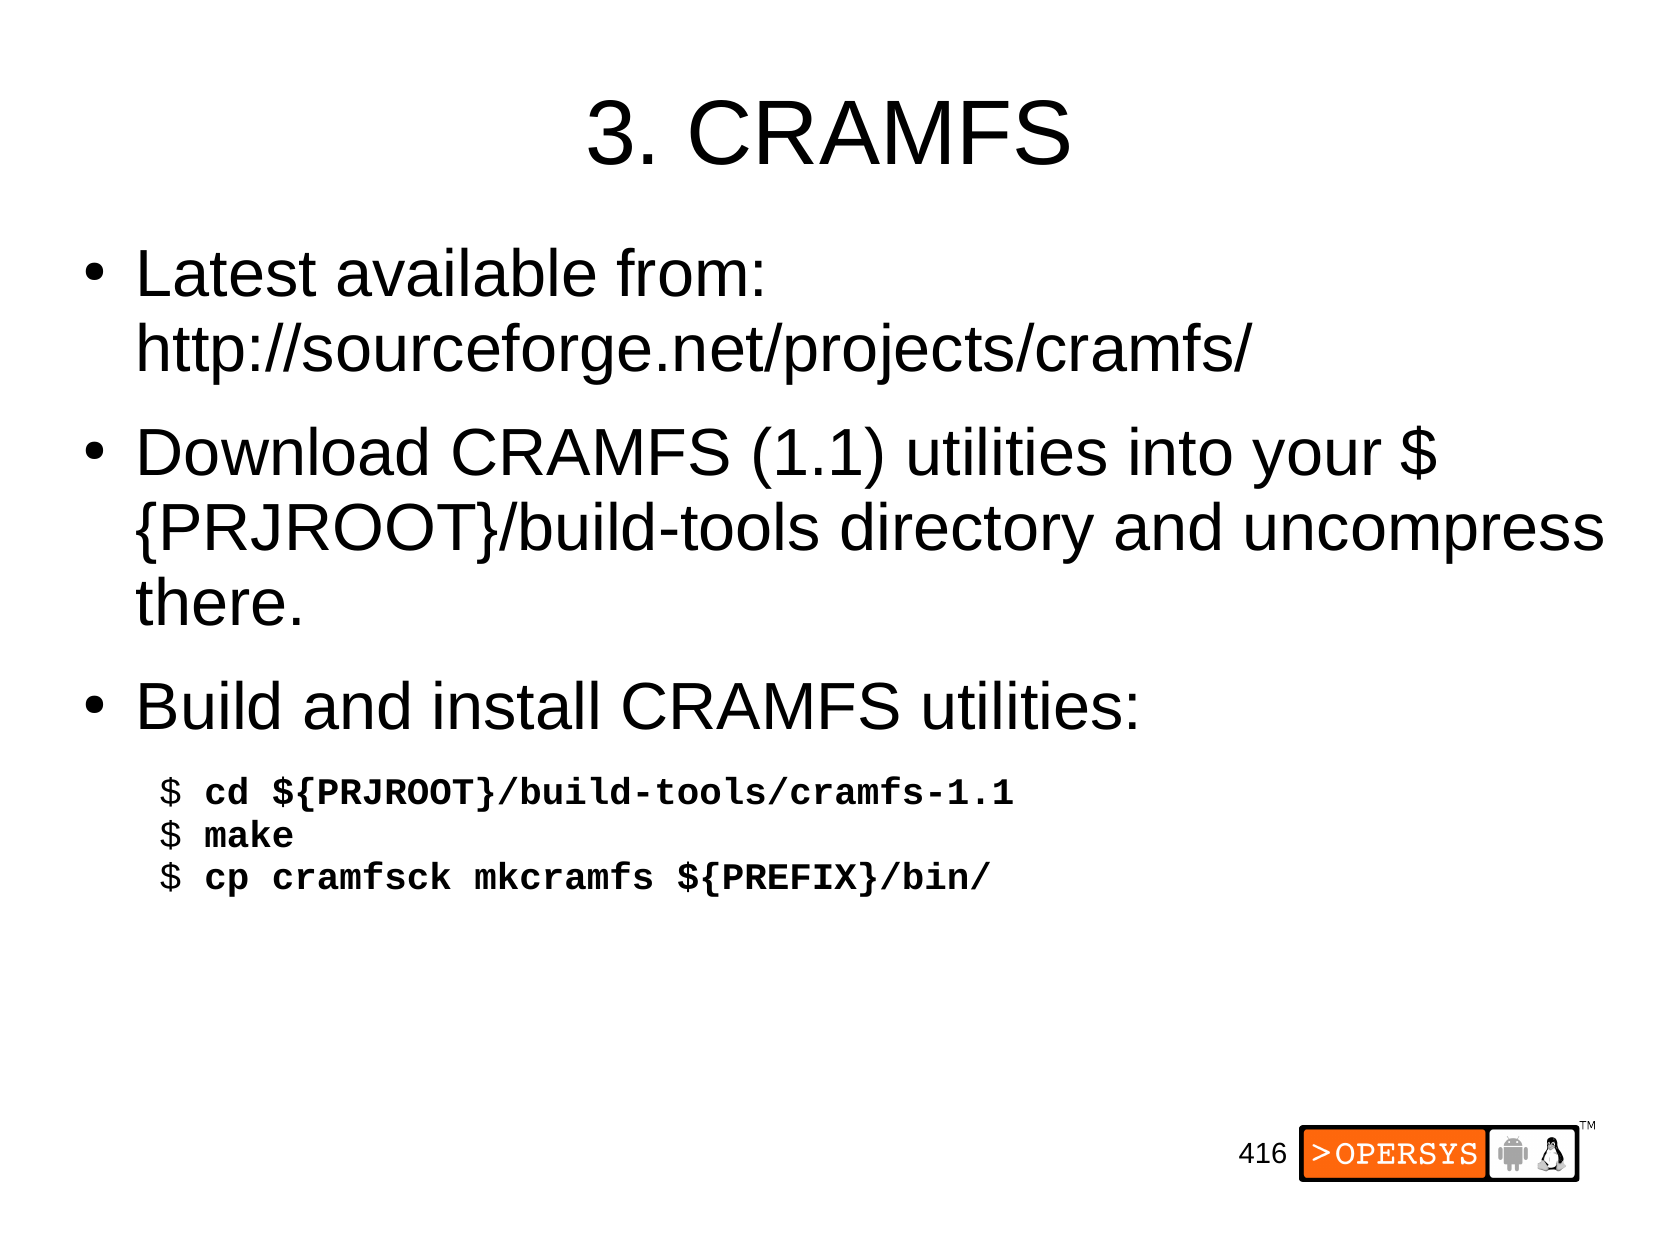

# 3. CRAMFS
Latest available from: http://sourceforge.net/projects/cramfs/
Download CRAMFS (1.1) utilities into your ${PRJROOT}/build-tools directory and uncompress there.
Build and install CRAMFS utilities:
$ cd ${PRJROOT}/build-tools/cramfs-1.1
$ make
$ cp cramfsck mkcramfs ${PREFIX}/bin/